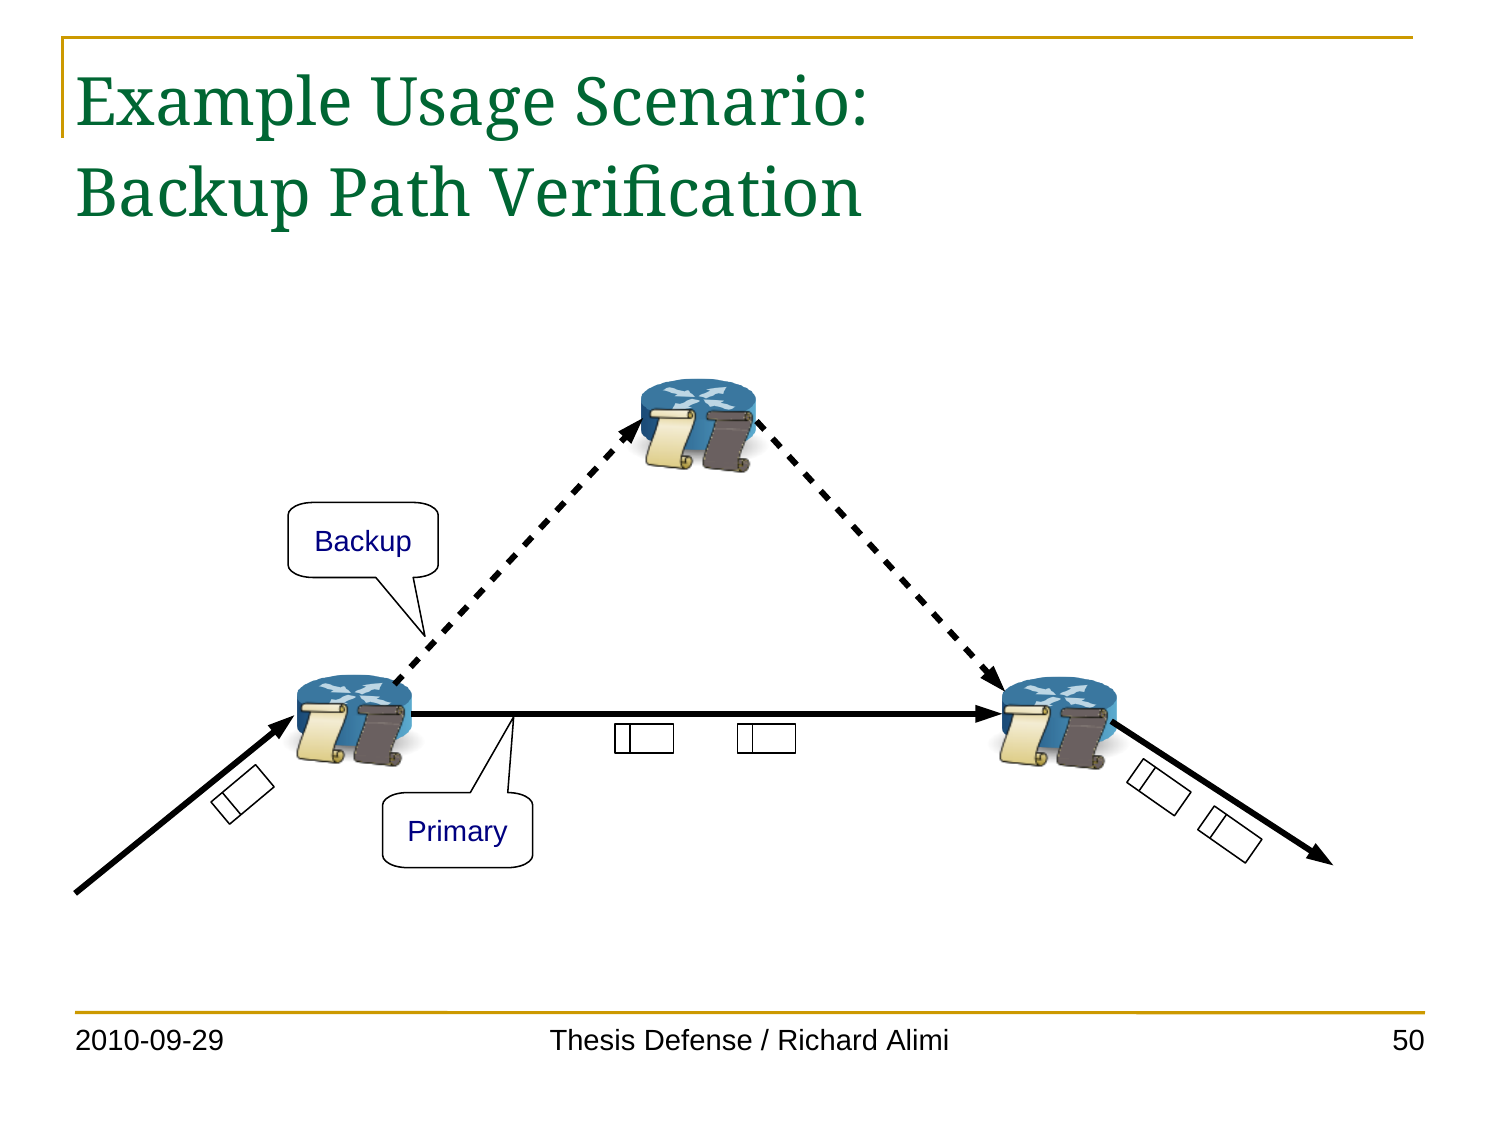

# Example Usage Scenario: Backup Path Verification
Backup
Primary
2010-09-29
Thesis Defense / Richard Alimi
50